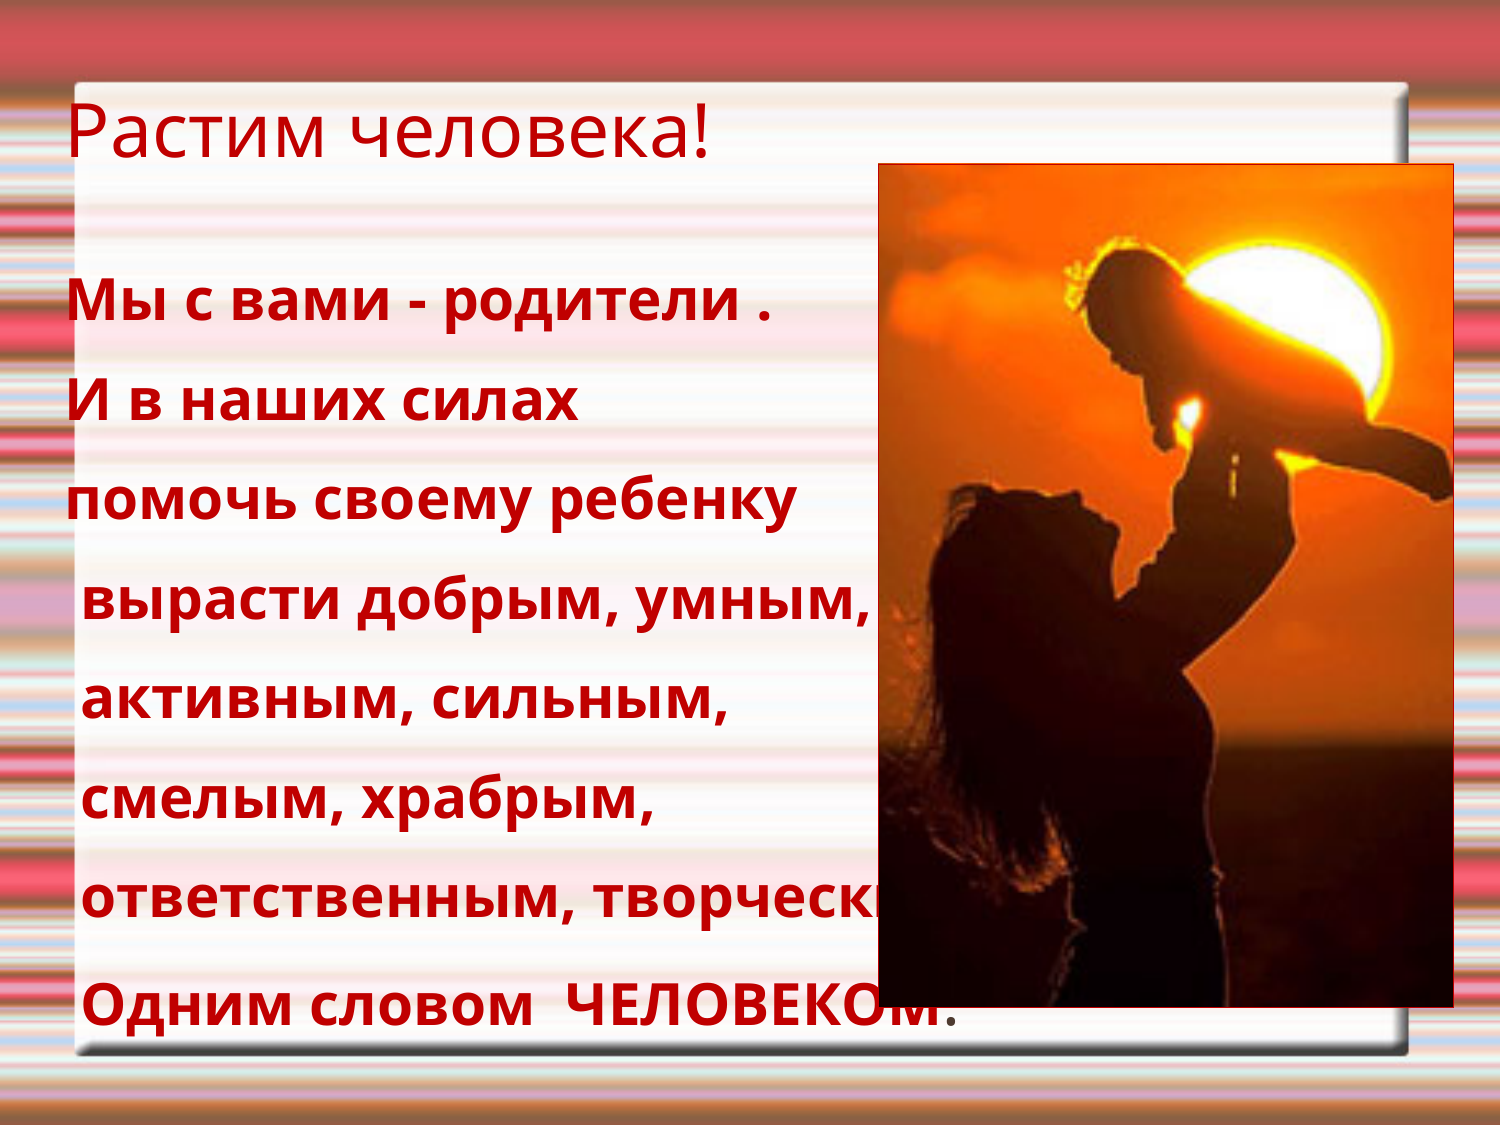

# Растим человека!
Мы с вами - родители .
И в наших силах
помочь своему ребенку
 вырасти добрым, умным,
 активным, сильным,
 смелым, храбрым,
 ответственным, творческим…
 Одним словом  ЧЕЛОВЕКОМ.